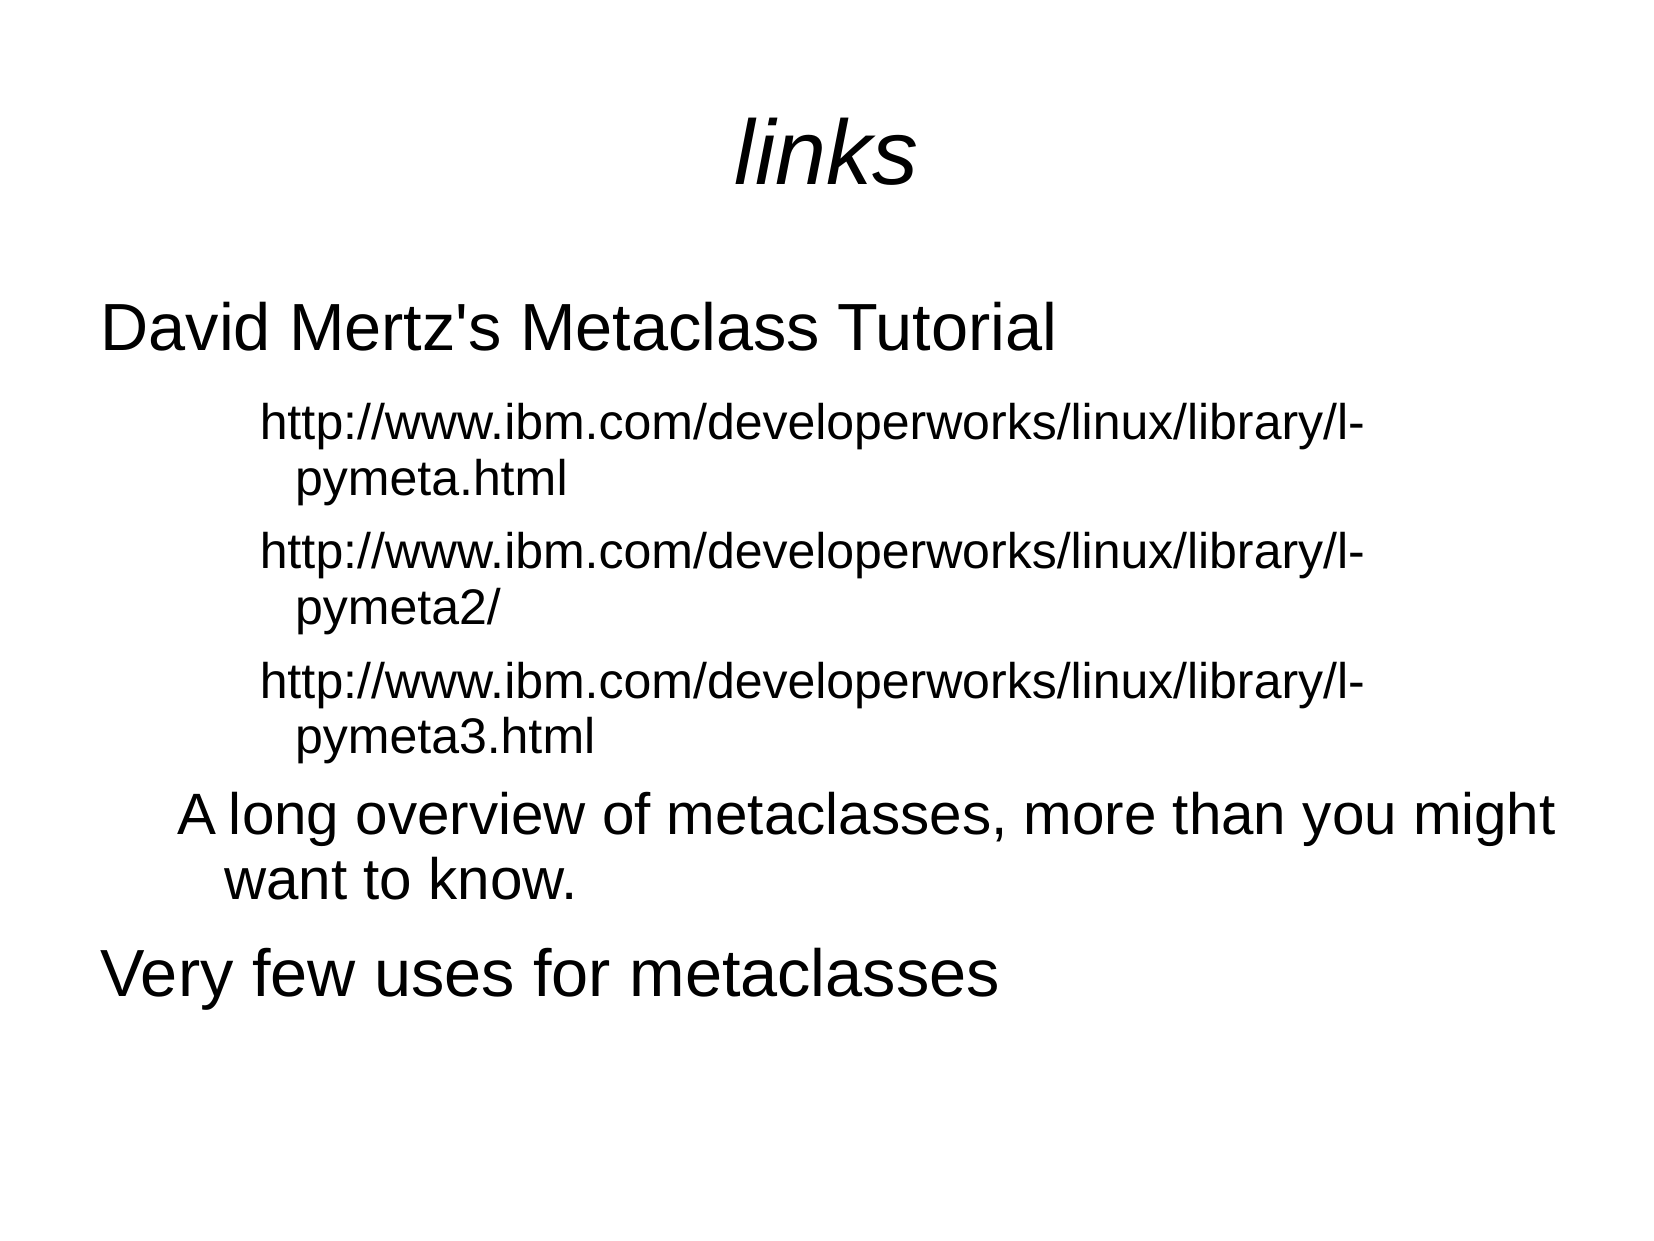

# links
David Mertz's Metaclass Tutorial
http://www.ibm.com/developerworks/linux/library/l-pymeta.html
http://www.ibm.com/developerworks/linux/library/l-pymeta2/
http://www.ibm.com/developerworks/linux/library/l-pymeta3.html
A long overview of metaclasses, more than you might want to know.
Very few uses for metaclasses